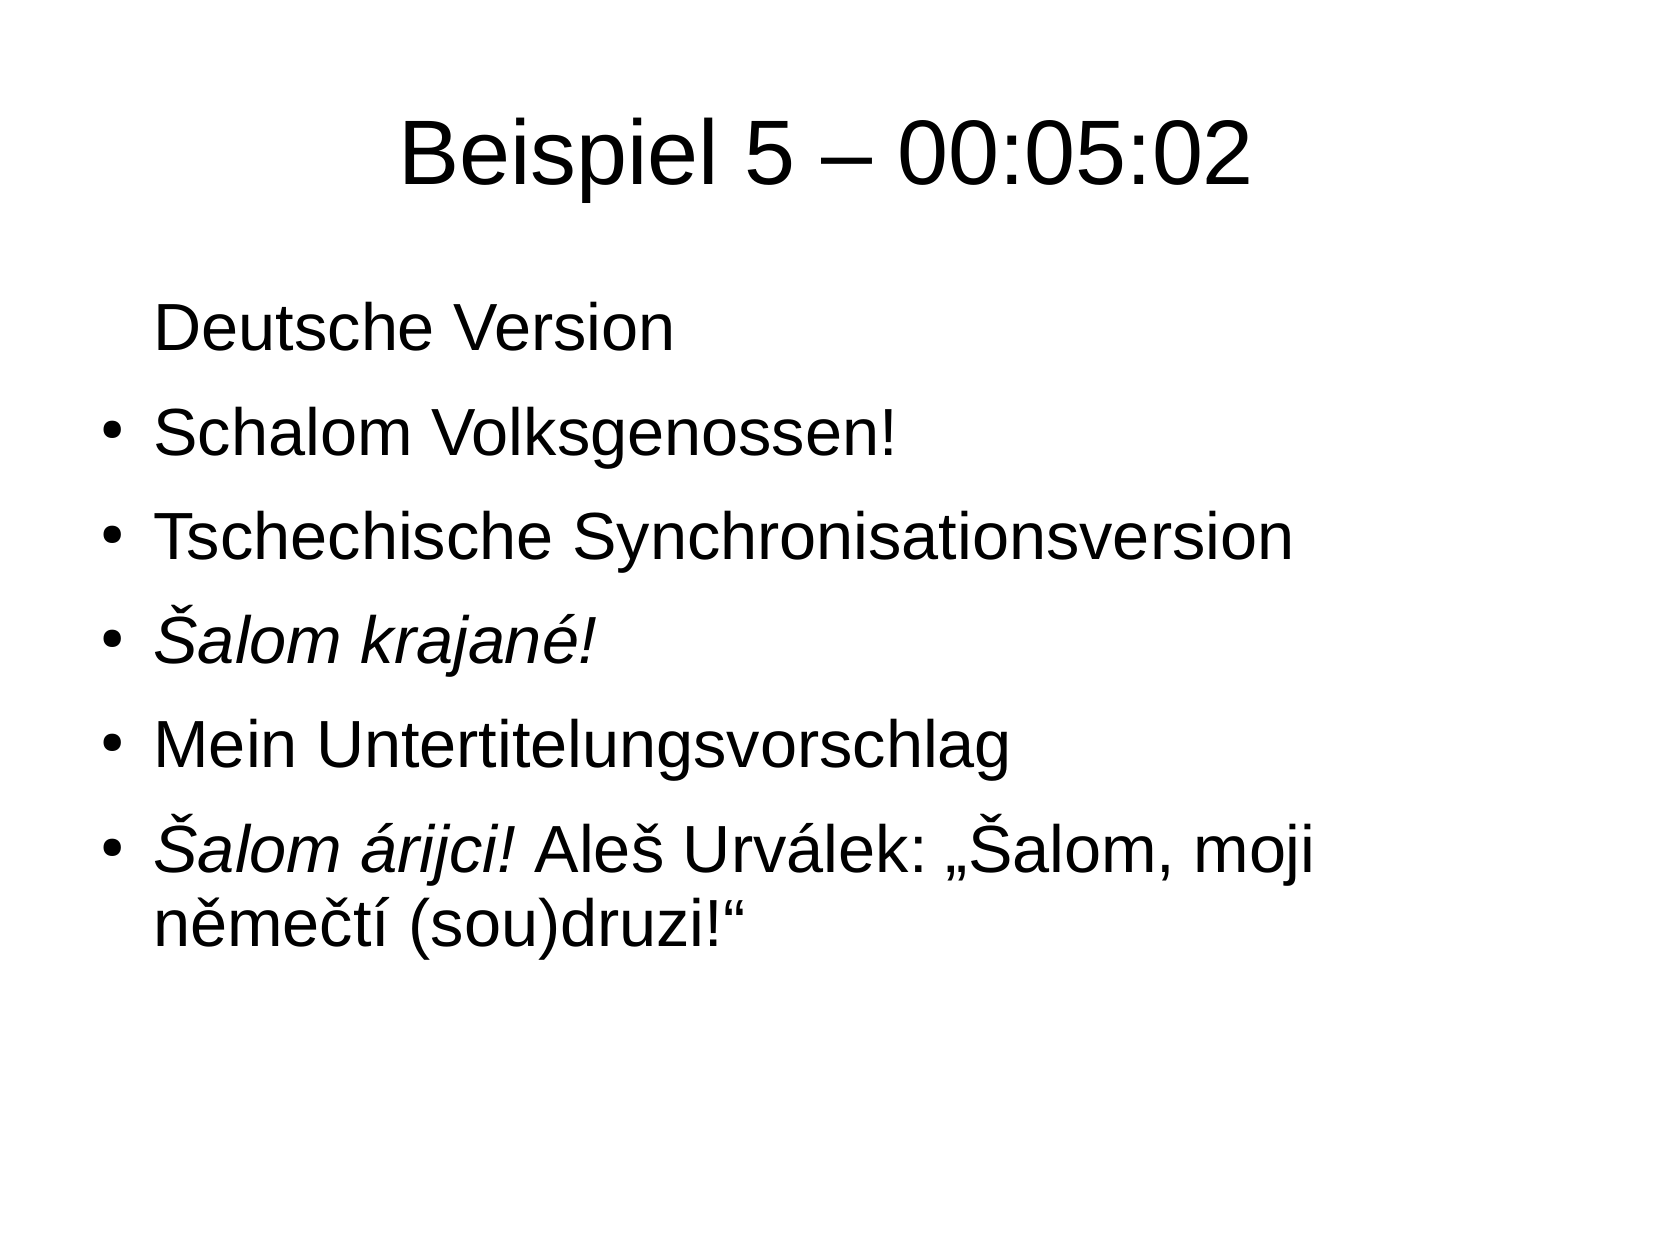

# Beispiel 5 – 00:05:02
Deutsche Version
Schalom Volksgenossen!
Tschechische Synchronisationsversion
Šalom krajané!
Mein Untertitelungsvorschlag
Šalom árijci! Aleš Urválek: „Šalom, moji němečtí (sou)druzi!“